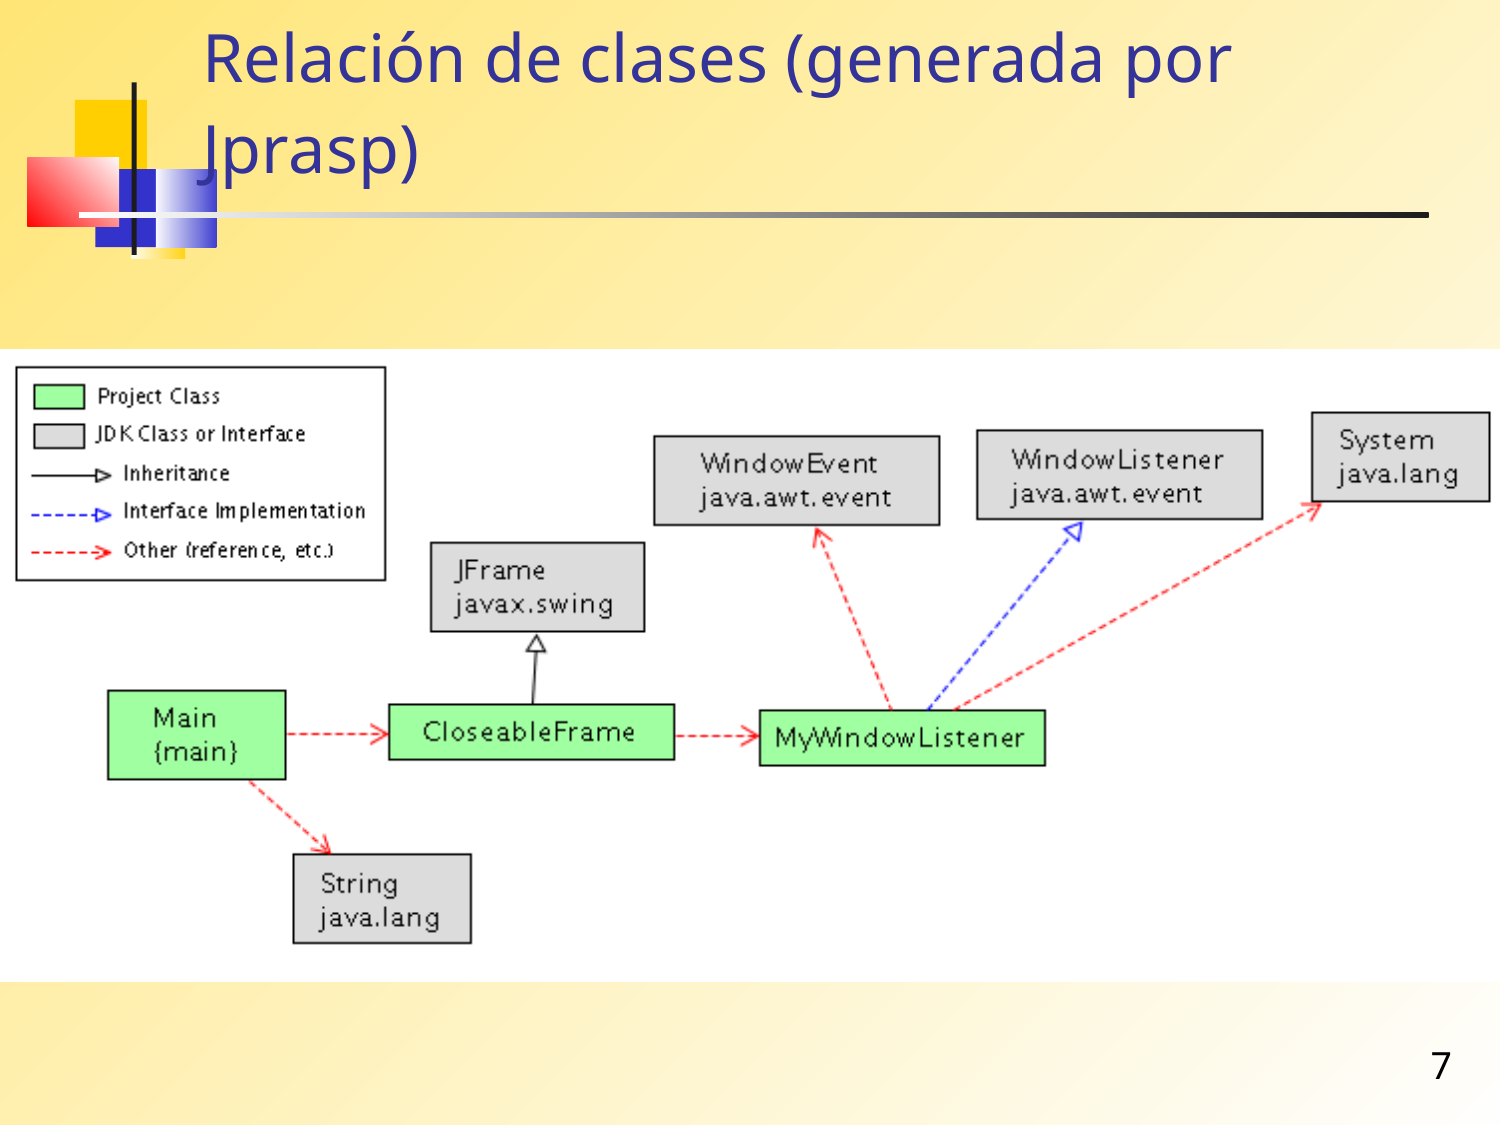

# Relación de clases (generada por Jprasp)‏
7